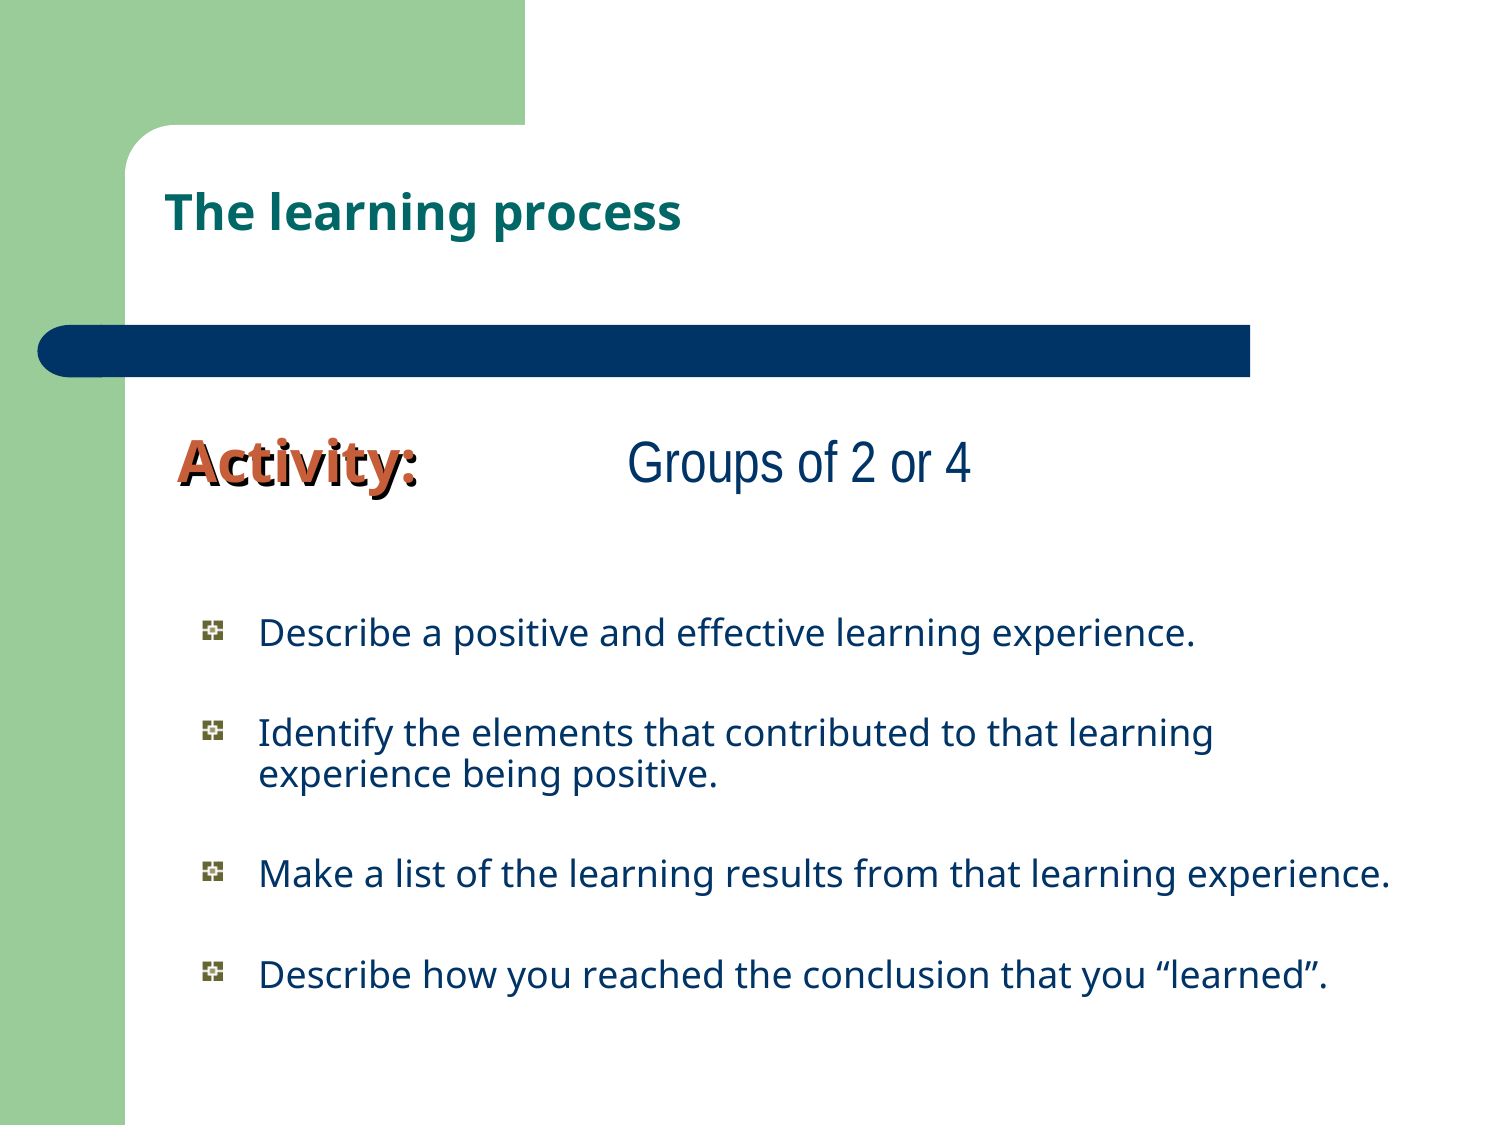

# The learning process
Activity:		Groups of 2 or 4
Describe a positive and effective learning experience.
Identify the elements that contributed to that learning experience being positive.
Make a list of the learning results from that learning experience.
Describe how you reached the conclusion that you “learned”.